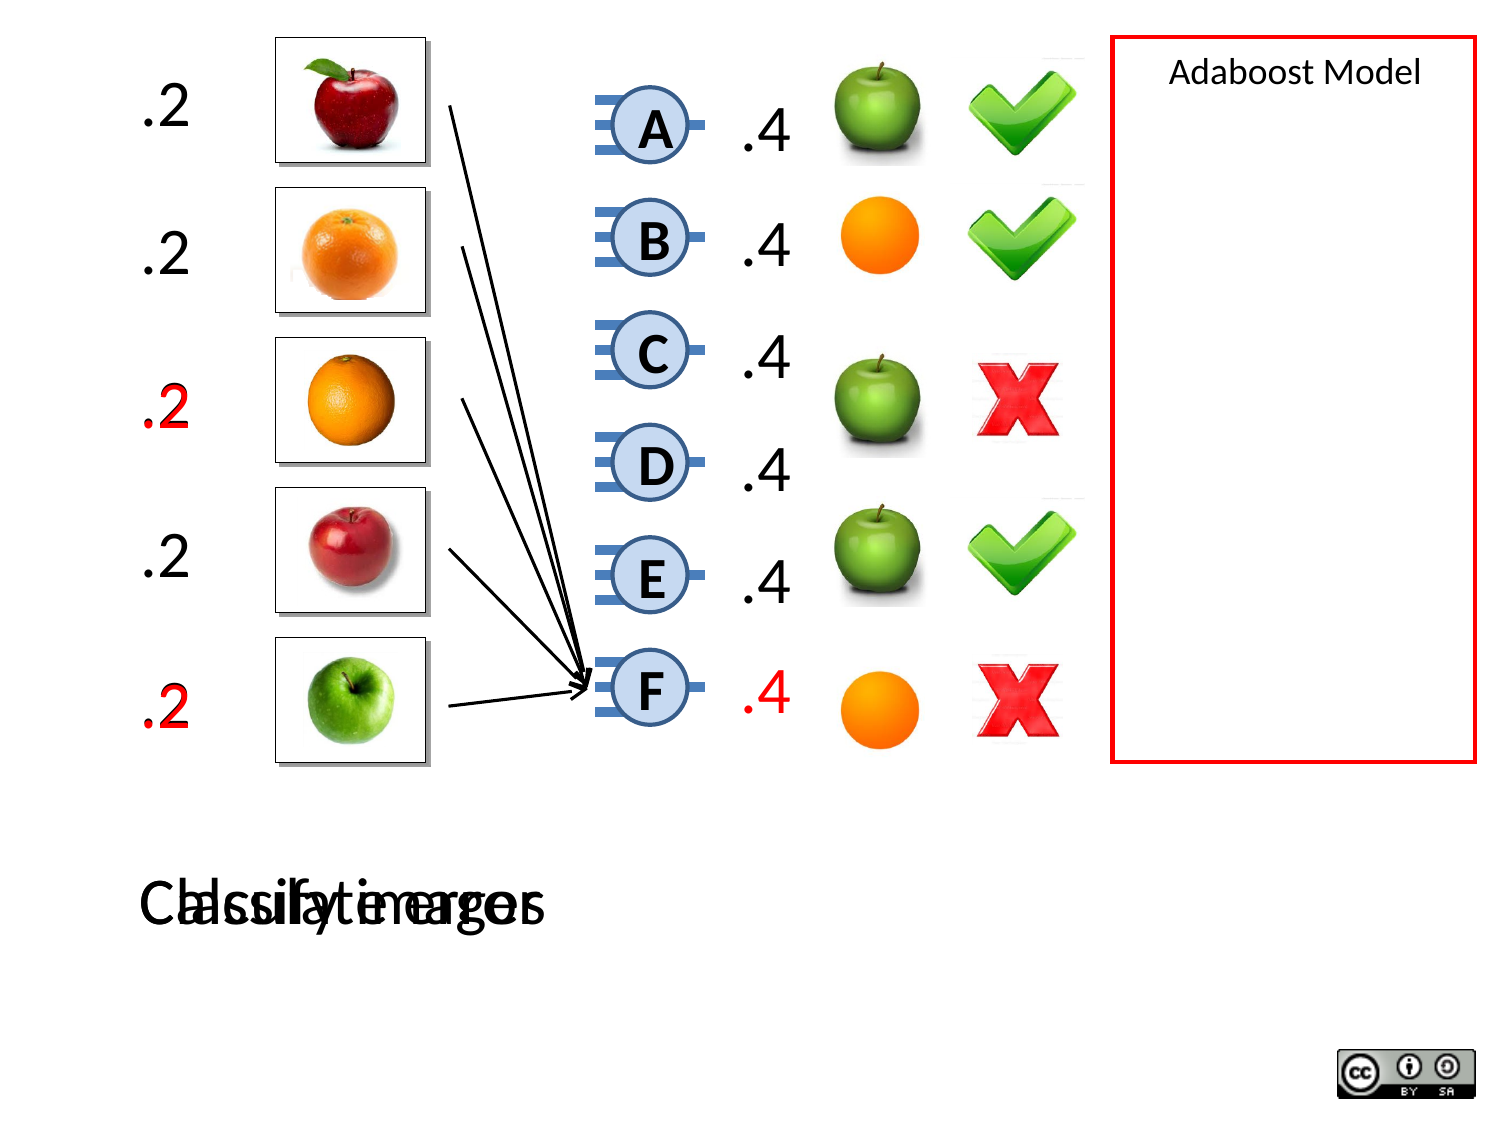

Adaboost Model
.2
.2
.2
.2
.2
.4
A
.4
B
.4
C
.2
.4
D
.4
E
.4
F
.2
Classify images
Calculate error